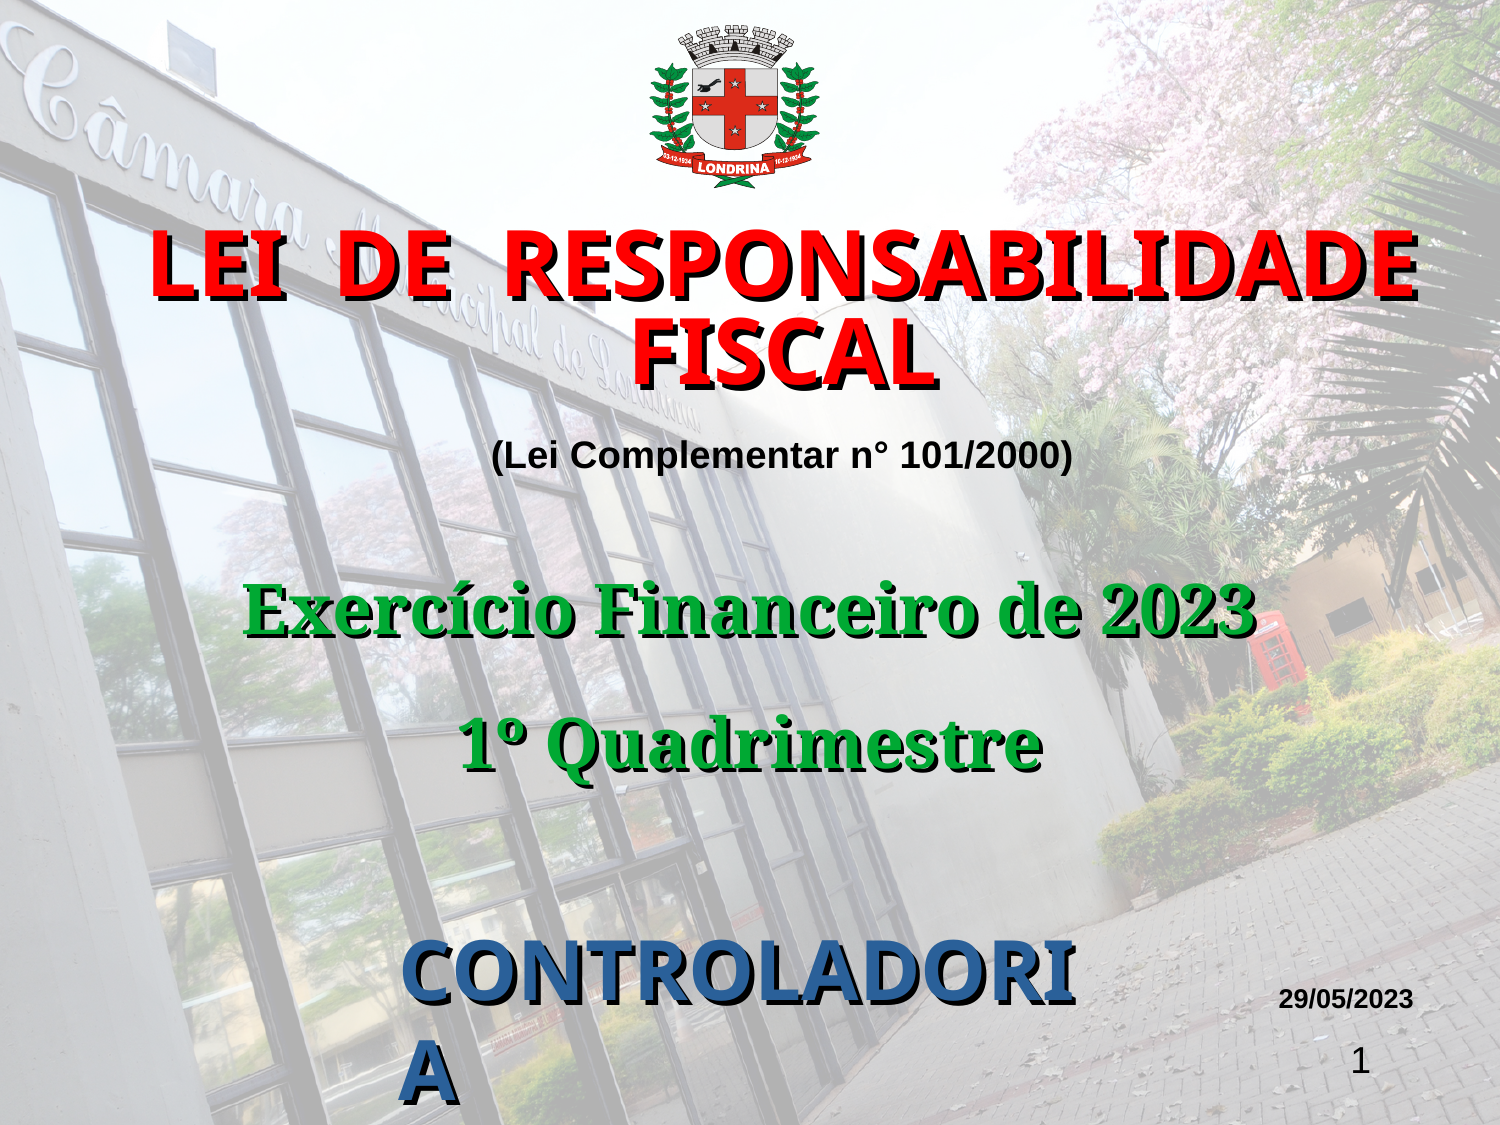

LEI DE RESPONSABILIDADE FISCAL
(Lei Complementar n° 101/2000)
Exercício Financeiro de 2023
1º Quadrimestre
CONTROLADORIA
29/05/2023